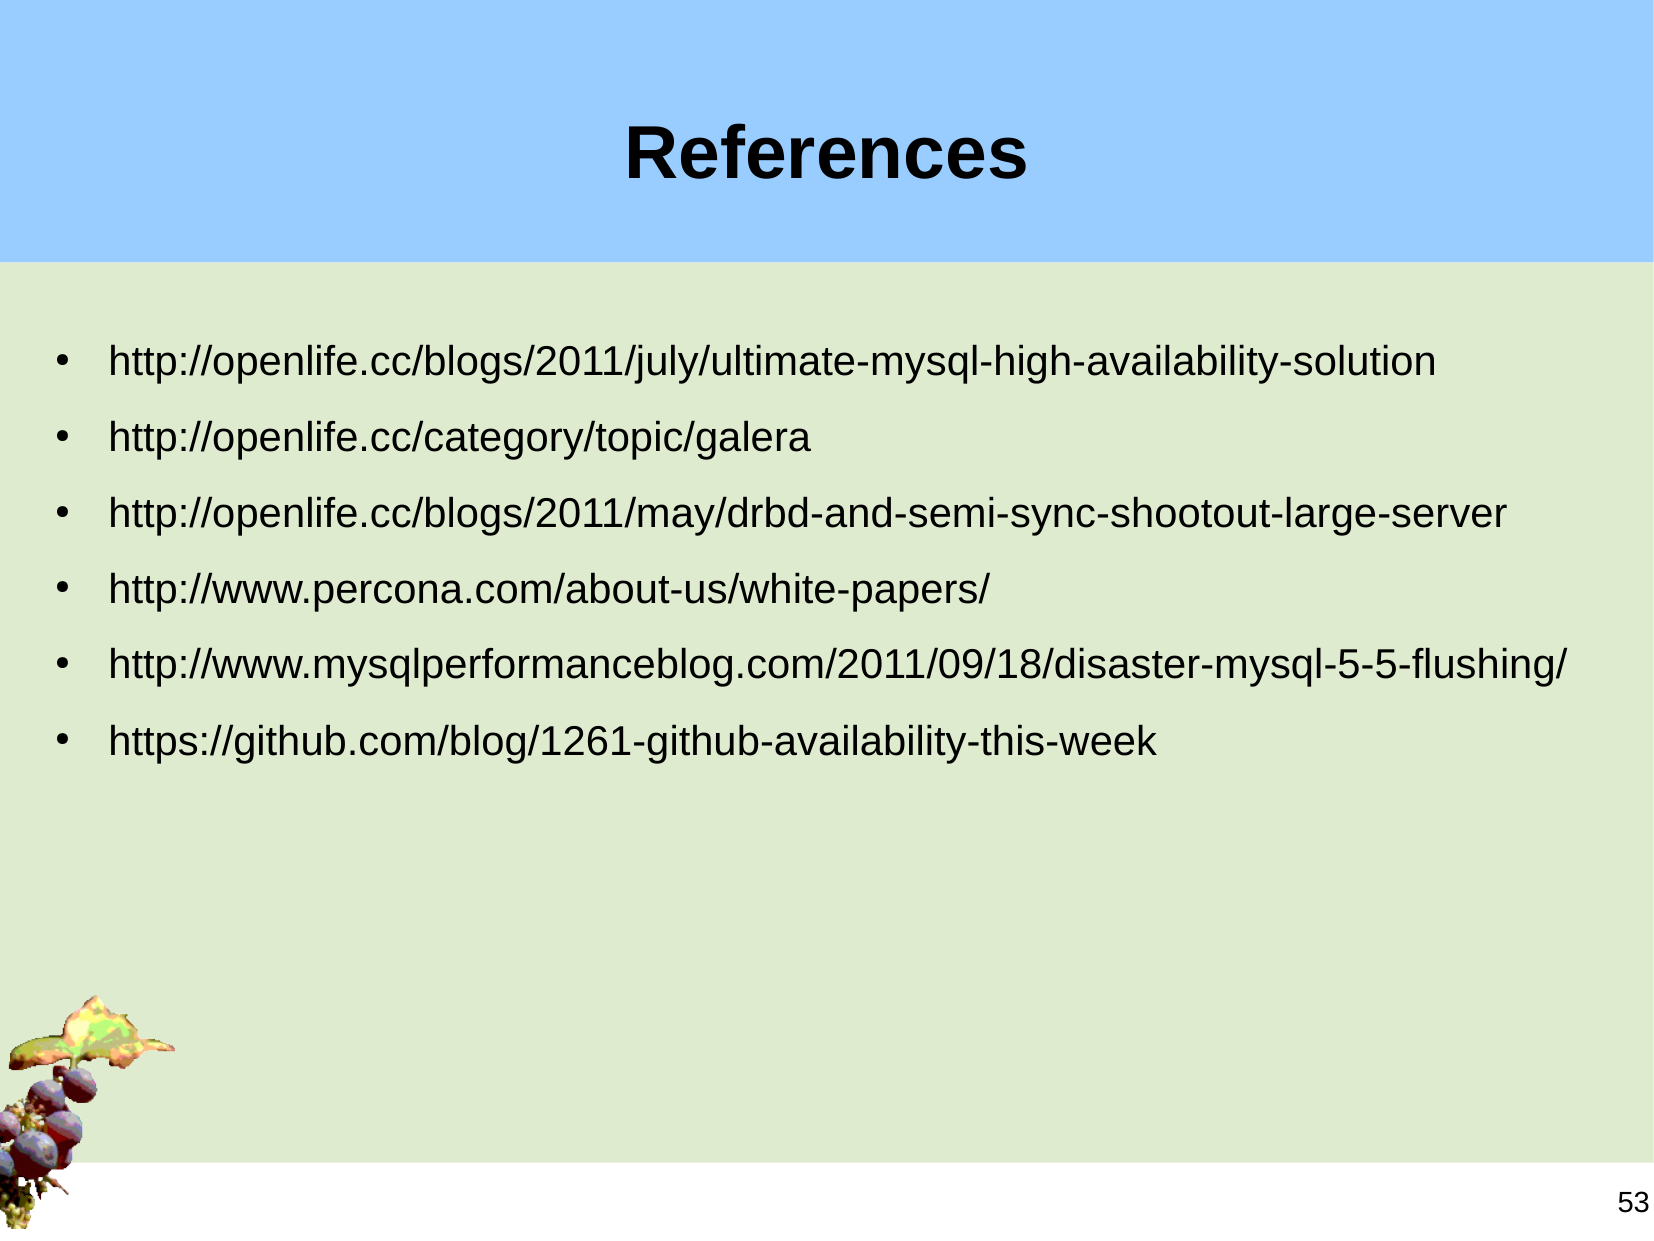

# References
http://openlife.cc/blogs/2011/july/ultimate-mysql-high-availability-solution
http://openlife.cc/category/topic/galera
http://openlife.cc/blogs/2011/may/drbd-and-semi-sync-shootout-large-server
http://www.percona.com/about-us/white-papers/
http://www.mysqlperformanceblog.com/2011/09/18/disaster-mysql-5-5-flushing/
https://github.com/blog/1261-github-availability-this-week
53